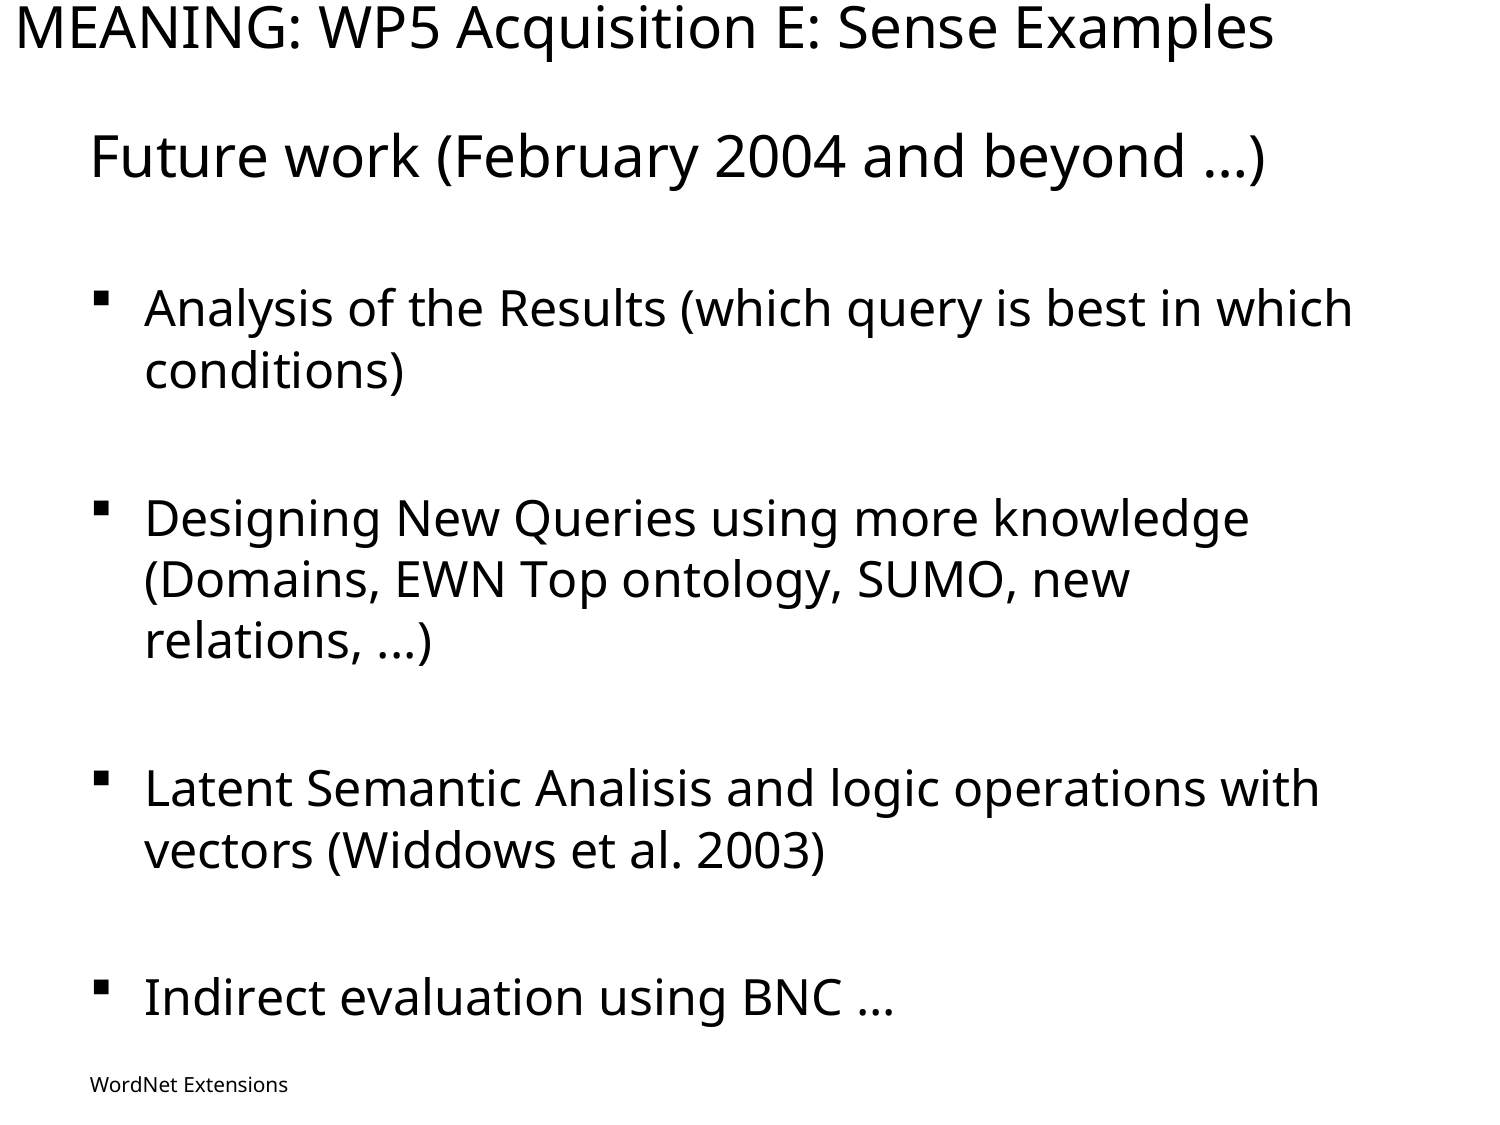

MEANING: WP5 Acquisition E: Sense Examples
# Future work (February 2004 and beyond …)
Analysis of the Results (which query is best in which conditions)
Designing New Queries using more knowledge (Domains, EWN Top ontology, SUMO, new relations, ...)
Latent Semantic Analisis and logic operations with vectors (Widdows et al. 2003)
Indirect evaluation using BNC ...